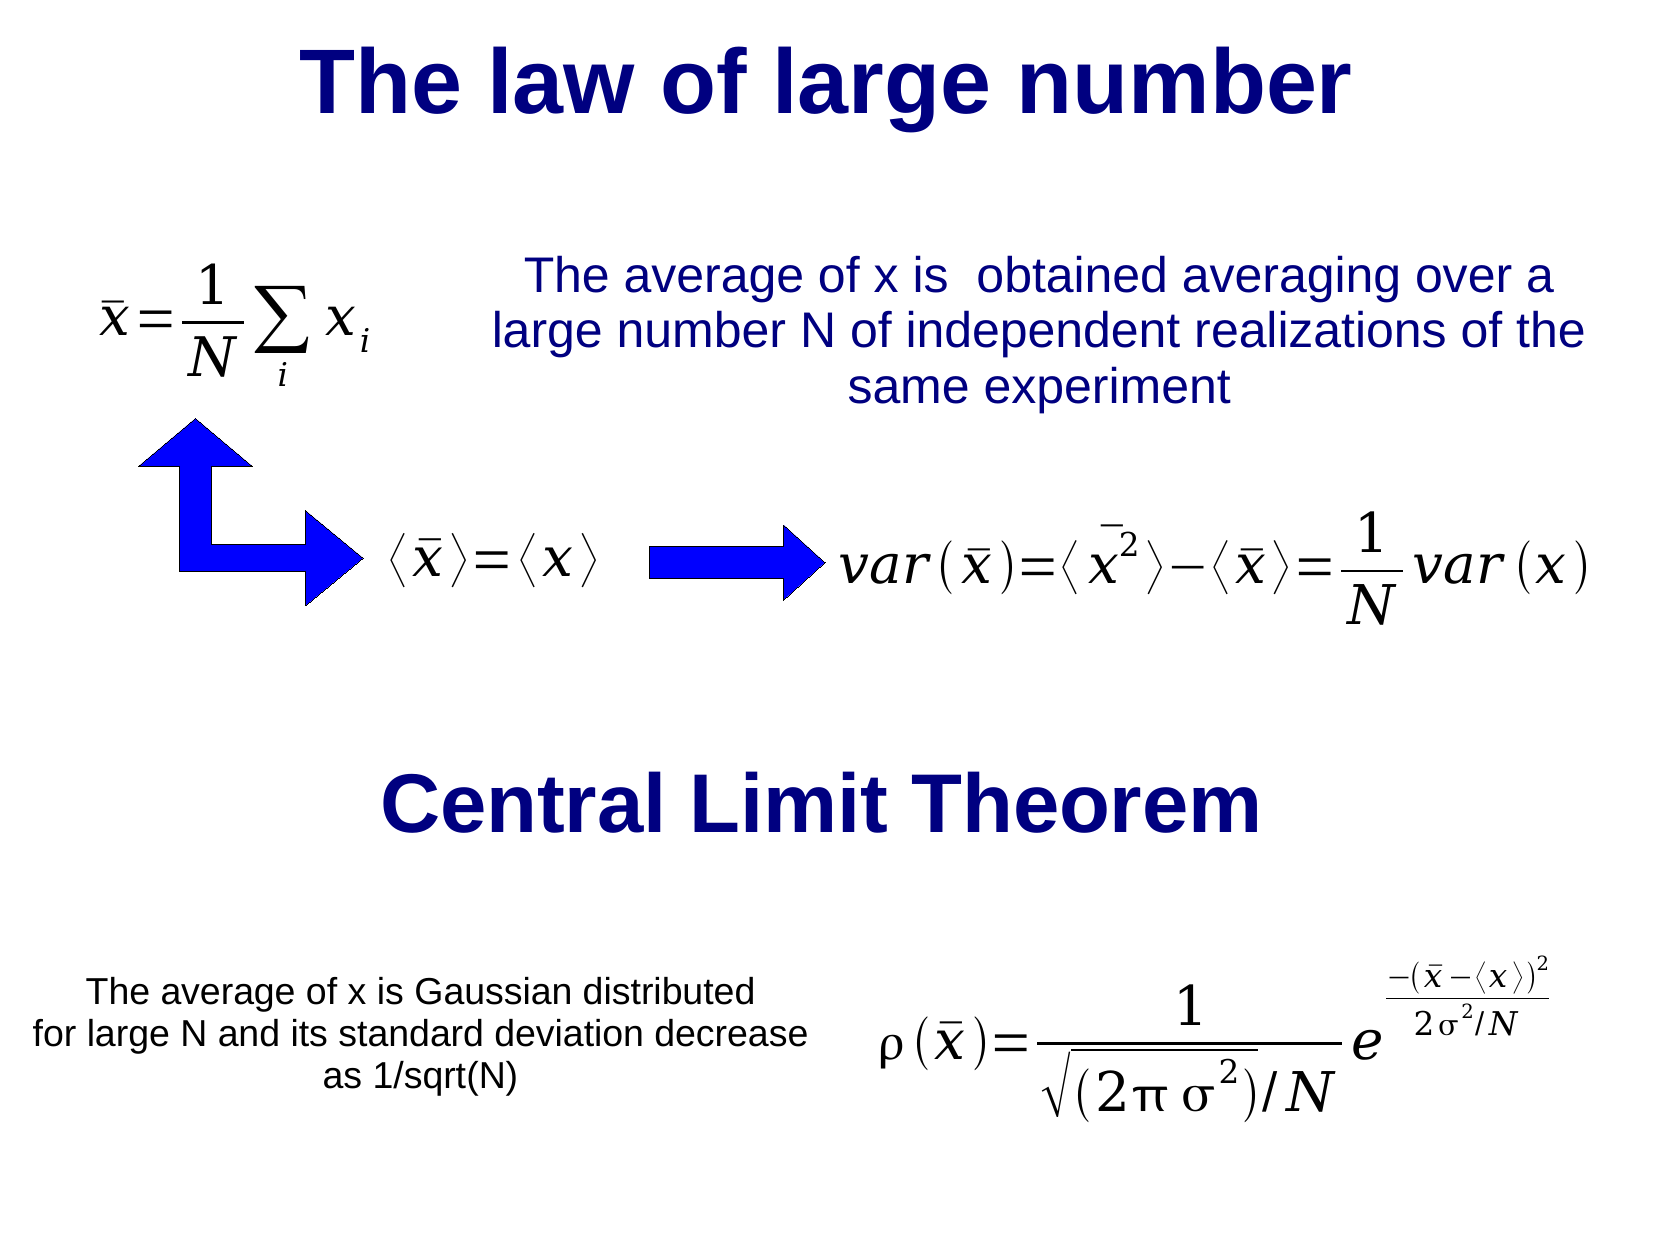

# The law of large number
The average of x is obtained averaging over a large number N of independent realizations of the same experiment
Central Limit Theorem
The average of x is Gaussian distributed
for large N and its standard deviation decrease
as 1/sqrt(N)